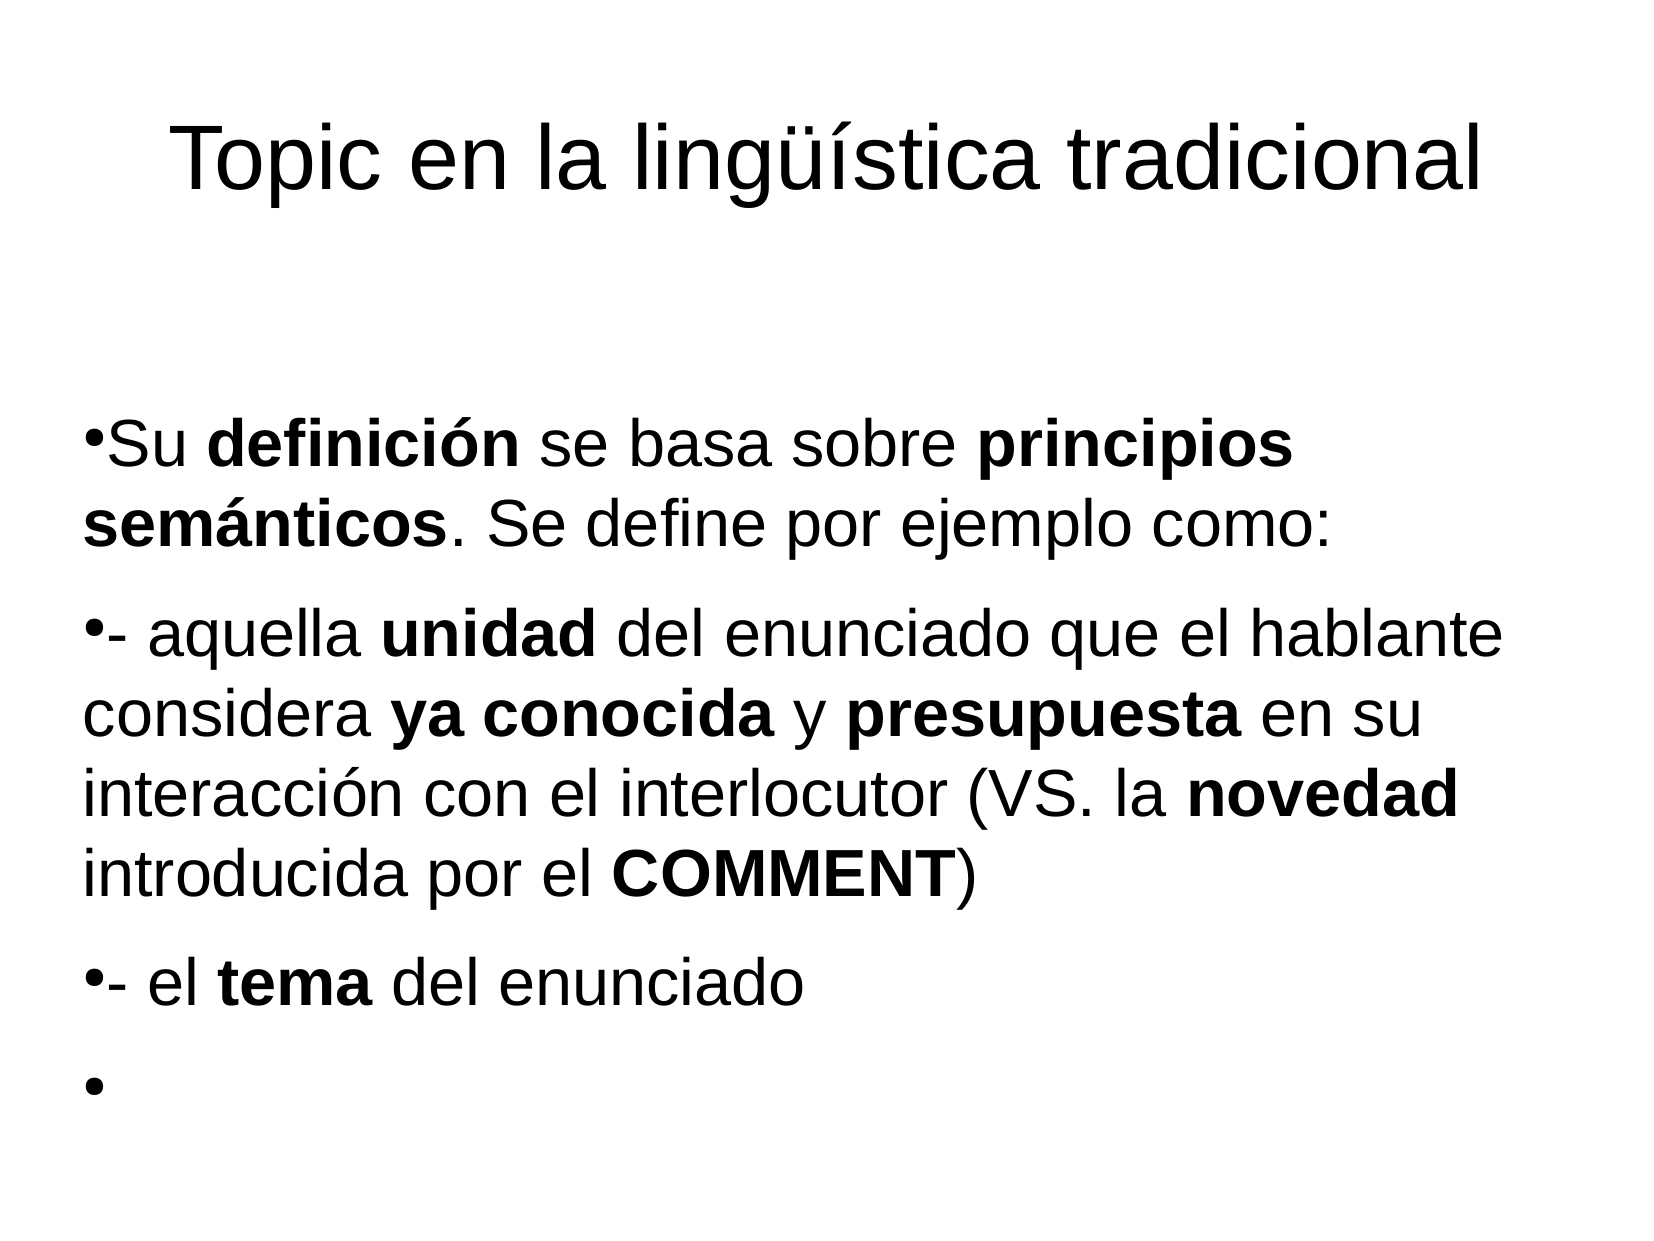

# Topic en la lingüística tradicional
Su definición se basa sobre principios semánticos. Se define por ejemplo como:
- aquella unidad del enunciado que el hablante considera ya conocida y presupuesta en su interacción con el interlocutor (VS. la novedad introducida por el COMMENT)
- el tema del enunciado